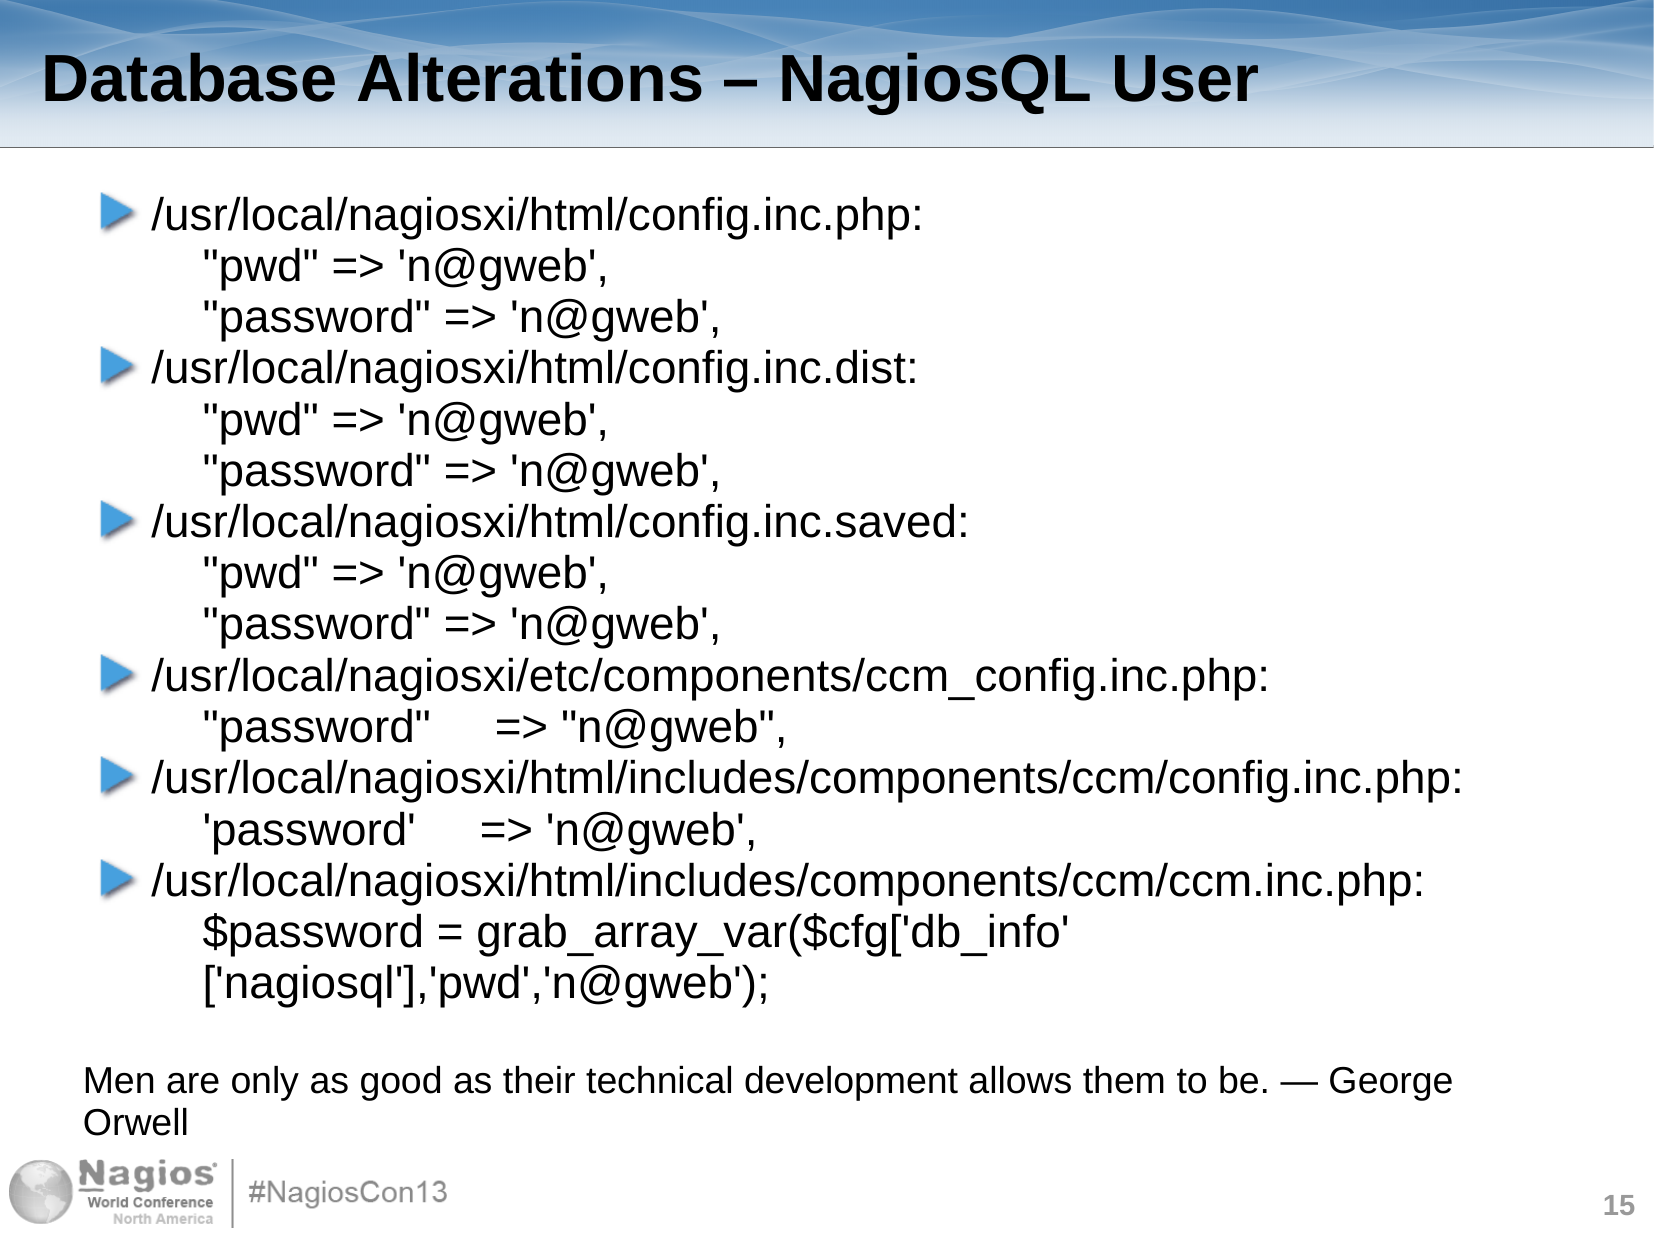

# Database Alterations – NagiosQL User
/usr/local/nagiosxi/html/config.inc.php:
 "pwd" => 'n@gweb',
 "password" => 'n@gweb',
/usr/local/nagiosxi/html/config.inc.dist:
 "pwd" => 'n@gweb',
 "password" => 'n@gweb',
/usr/local/nagiosxi/html/config.inc.saved:
 "pwd" => 'n@gweb',
 "password" => 'n@gweb',
/usr/local/nagiosxi/etc/components/ccm_config.inc.php:
 "password" => "n@gweb",
/usr/local/nagiosxi/html/includes/components/ccm/config.inc.php:
 'password' => 'n@gweb',
/usr/local/nagiosxi/html/includes/components/ccm/ccm.inc.php:
 $password = grab_array_var($cfg['db_info'
 ['nagiosql'],'pwd','n@gweb');
Men are only as good as their technical development allows them to be. — George Orwell
15